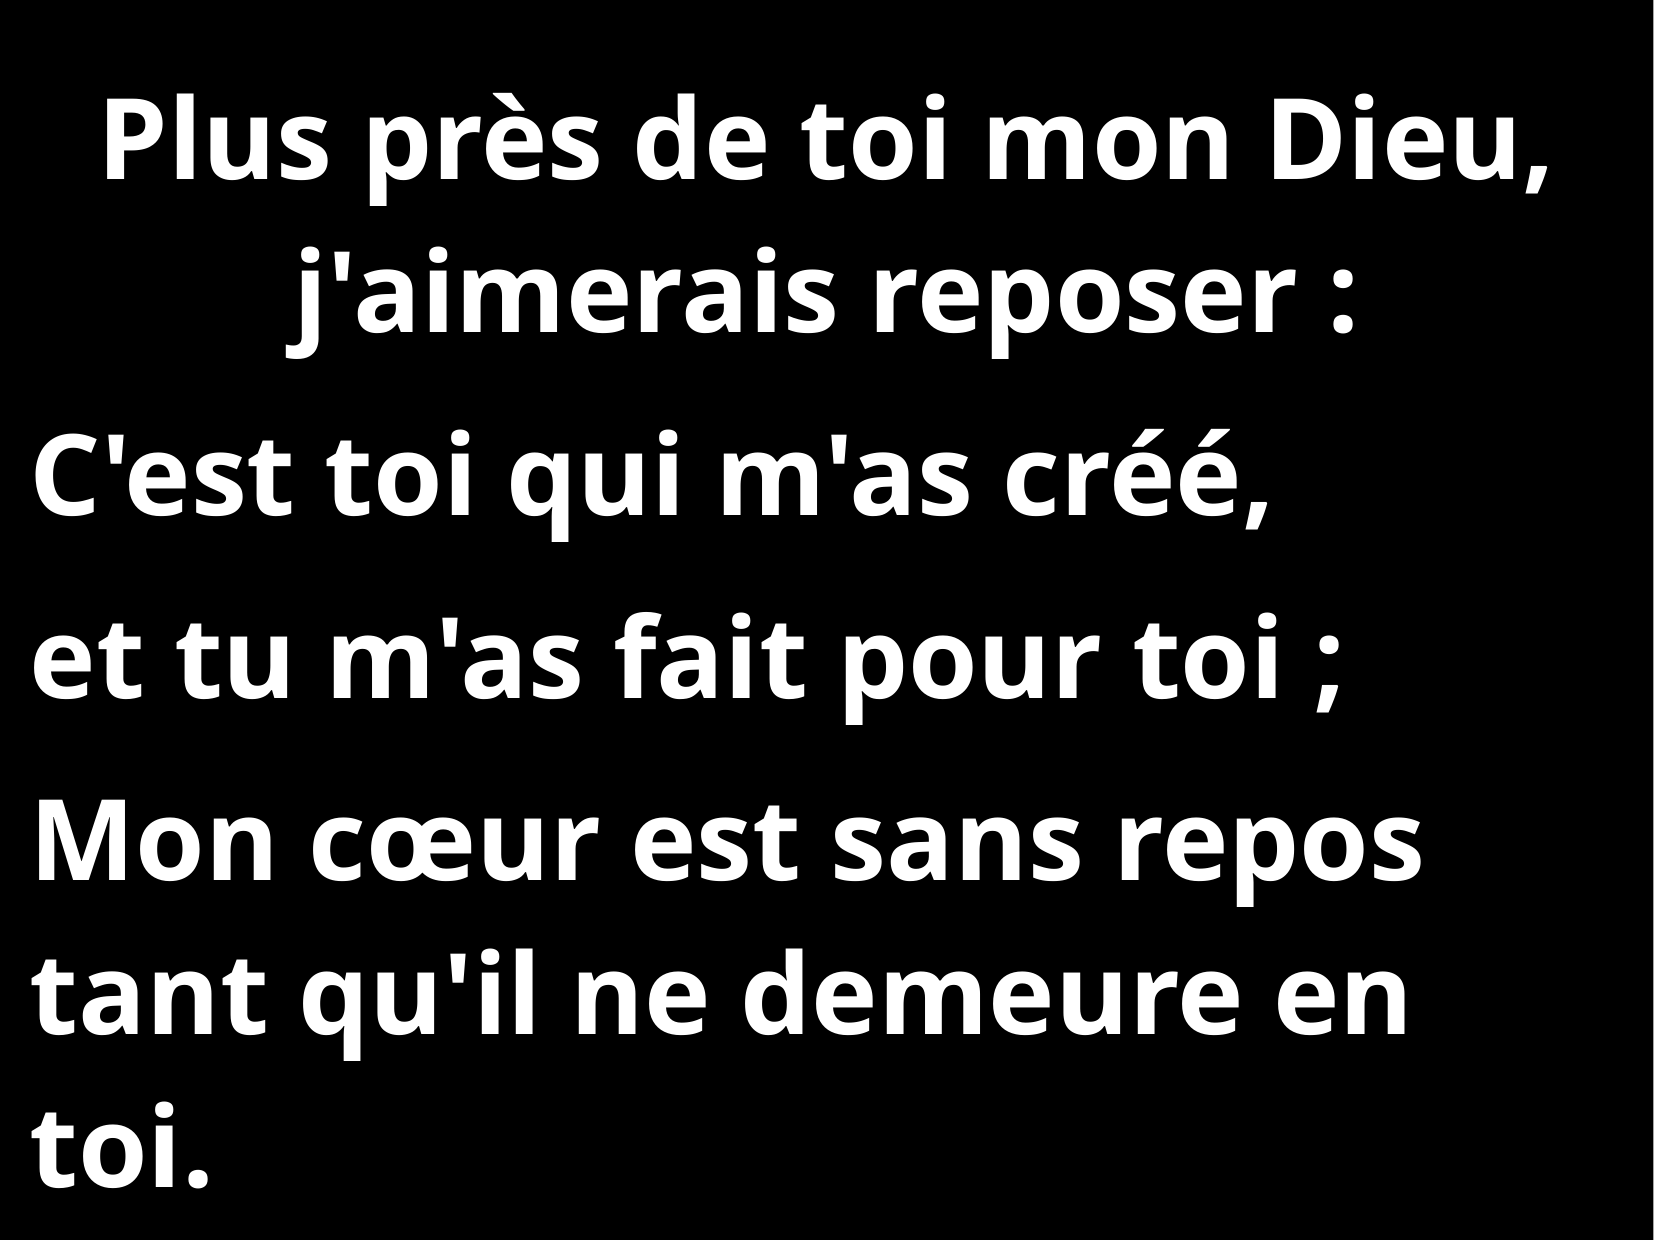

# Plus près de toi mon Dieu, j'aimerais reposer :
C'est toi qui m'as créé,
et tu m'as fait pour toi ;
Mon cœur est sans repos tant qu'il ne demeure en toi.
(Bis)